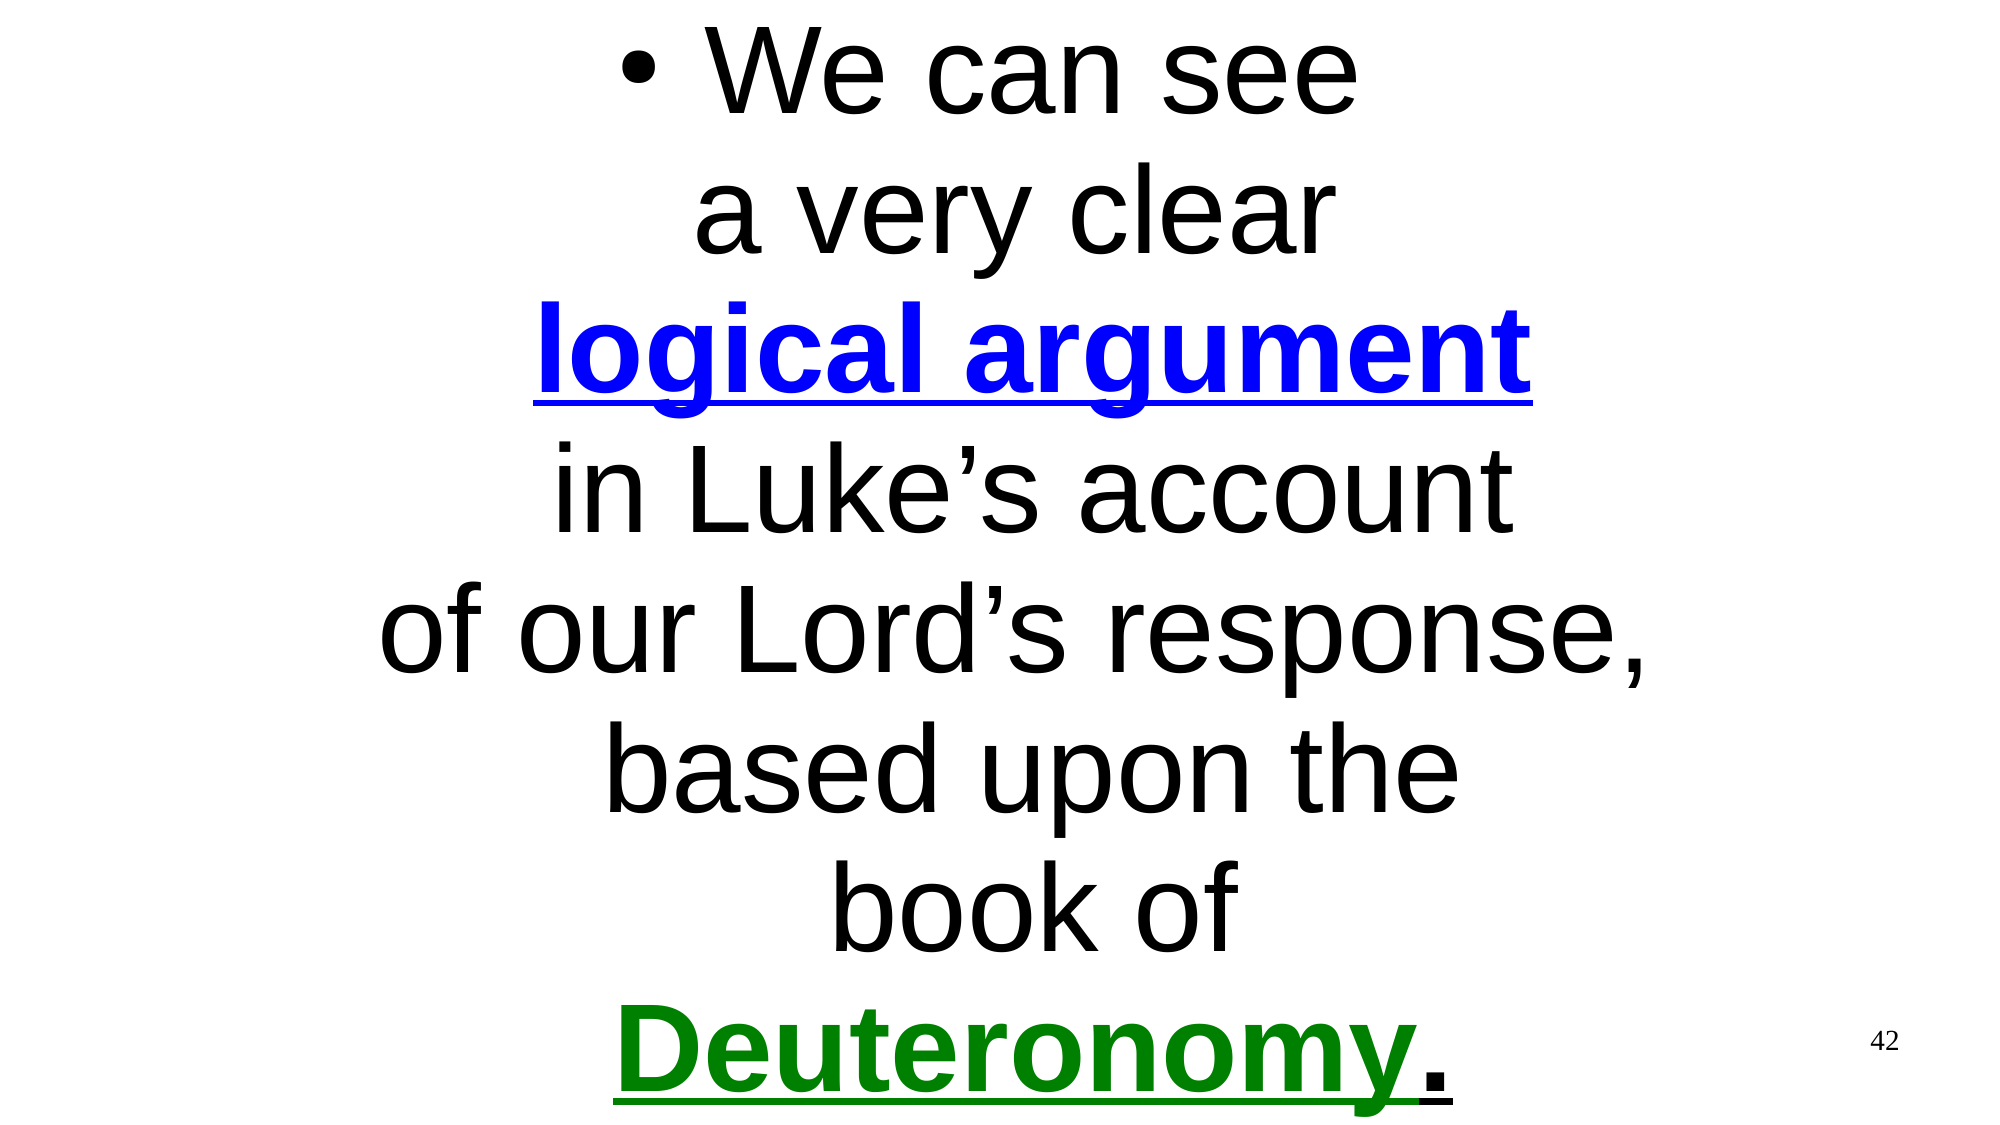

# We can see a very clear logical argument in Luke’s account of our Lord’s response, based upon the book of Deuteronomy.
42